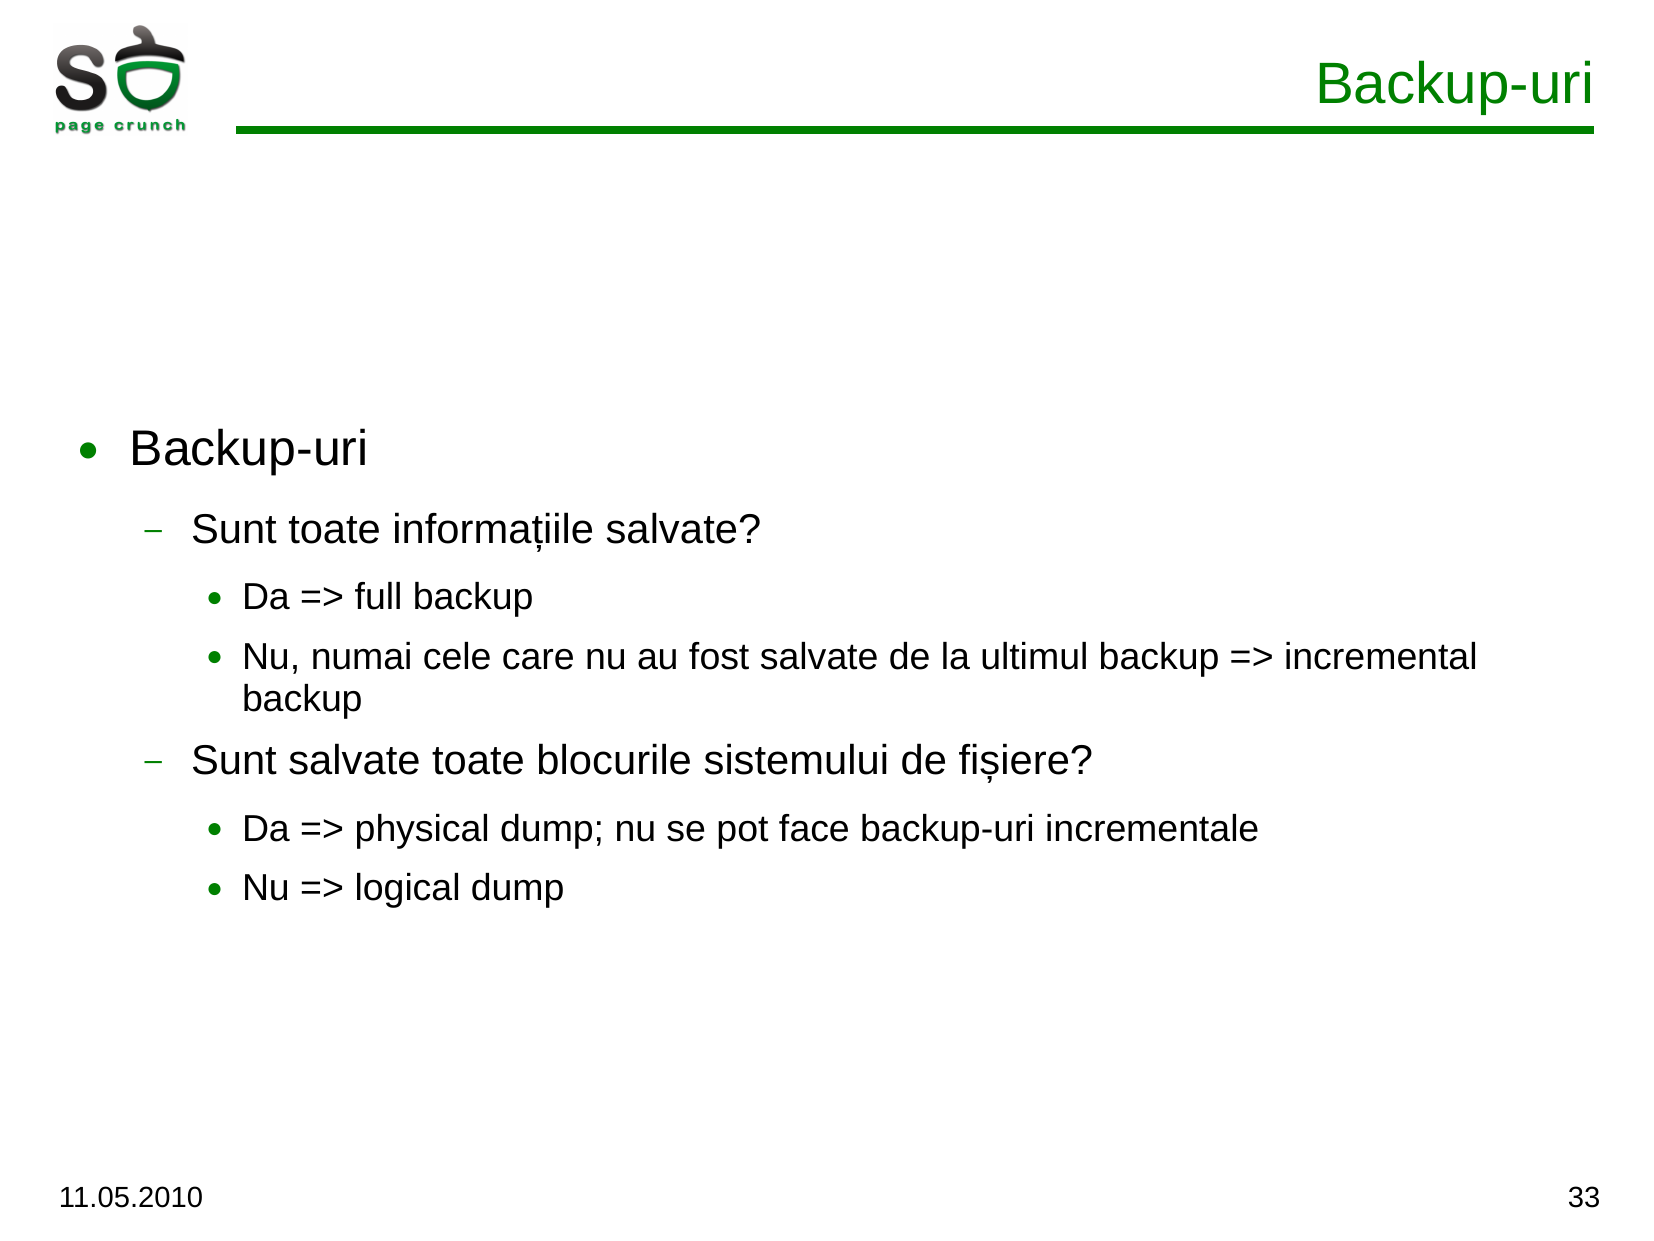

# Backup-uri
Backup-uri
Sunt toate informațiile salvate?
Da => full backup
Nu, numai cele care nu au fost salvate de la ultimul backup => incremental backup
Sunt salvate toate blocurile sistemului de fișiere?
Da => physical dump; nu se pot face backup-uri incrementale
Nu => logical dump
11.05.2010
33